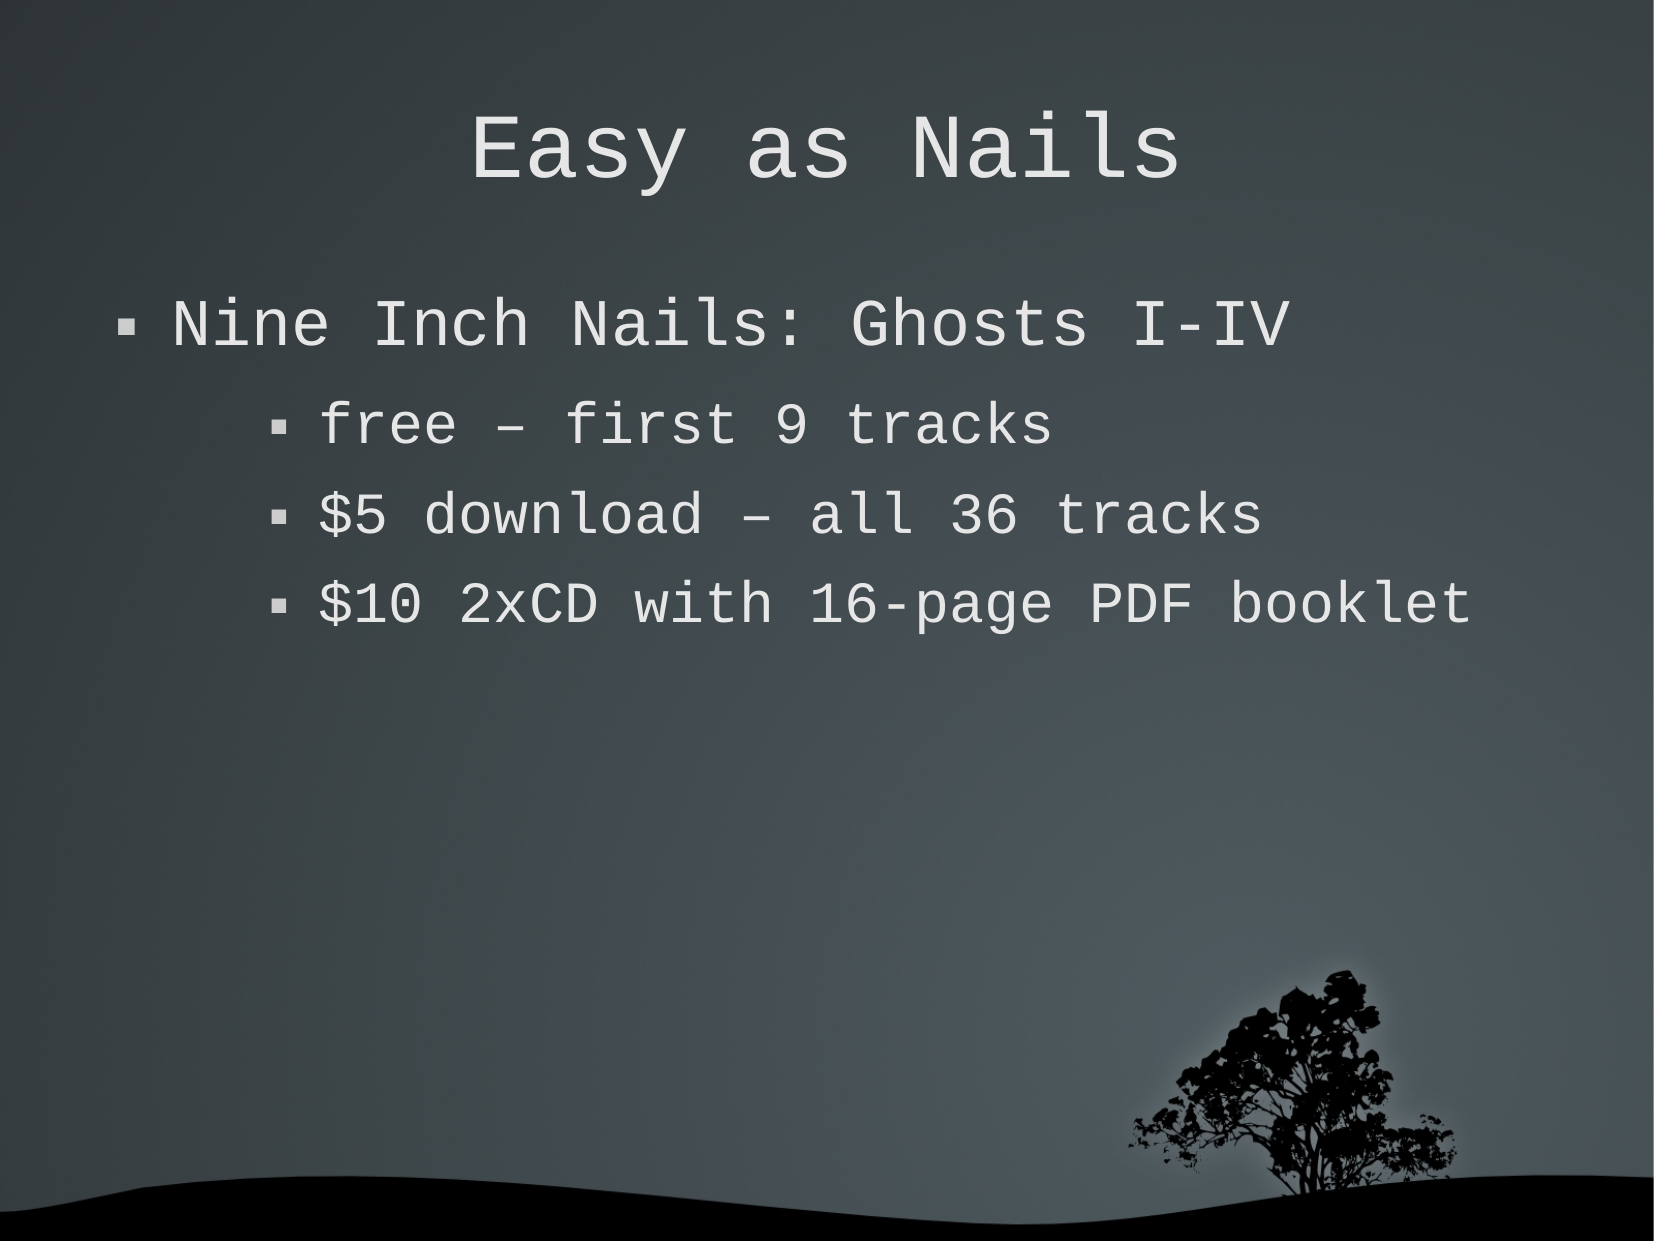

# Easy as Nails
Nine Inch Nails: Ghosts I-IV
free – first 9 tracks
$5 download – all 36 tracks
$10 2xCD with 16-page PDF booklet